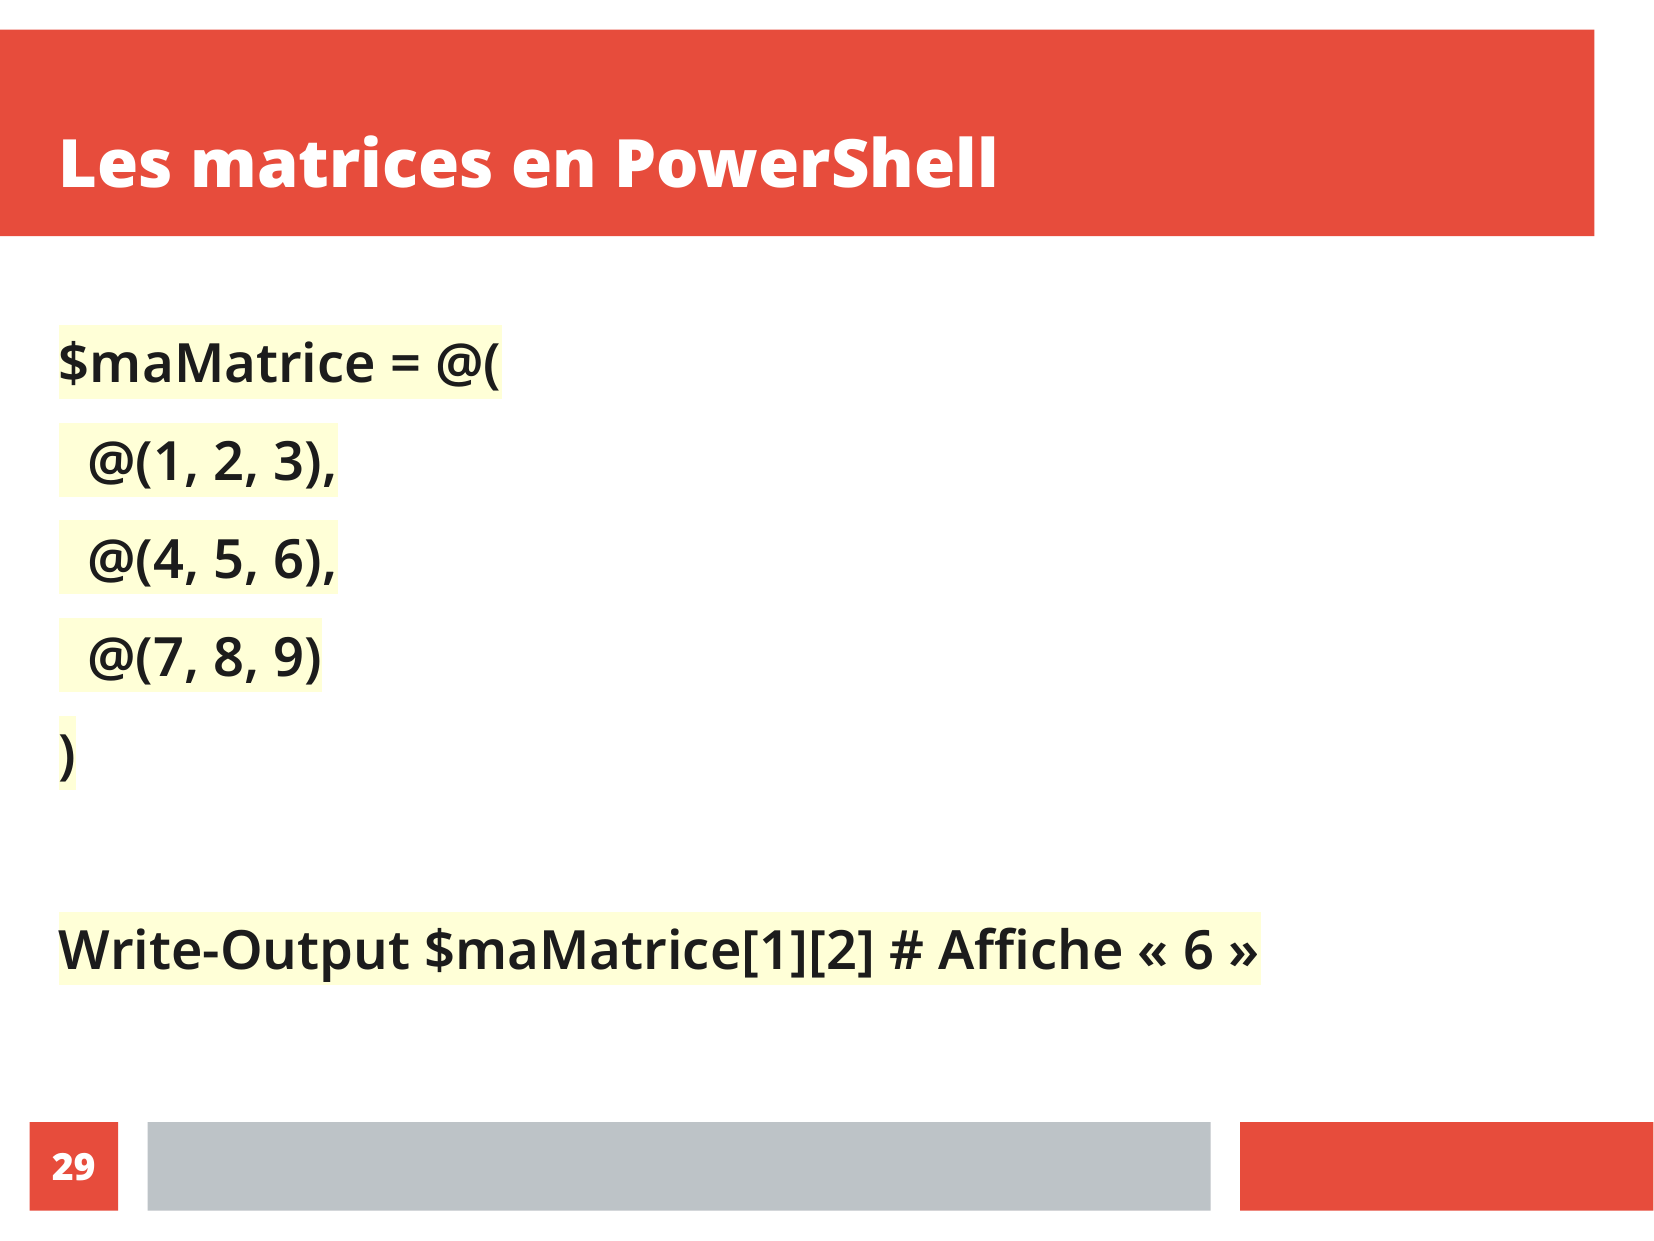

# Les matrices en PowerShell
$maMatrice = @(
 @(1, 2, 3),
 @(4, 5, 6),
 @(7, 8, 9)
)
Write-Output $maMatrice[1][2] # Affiche « 6 »
29